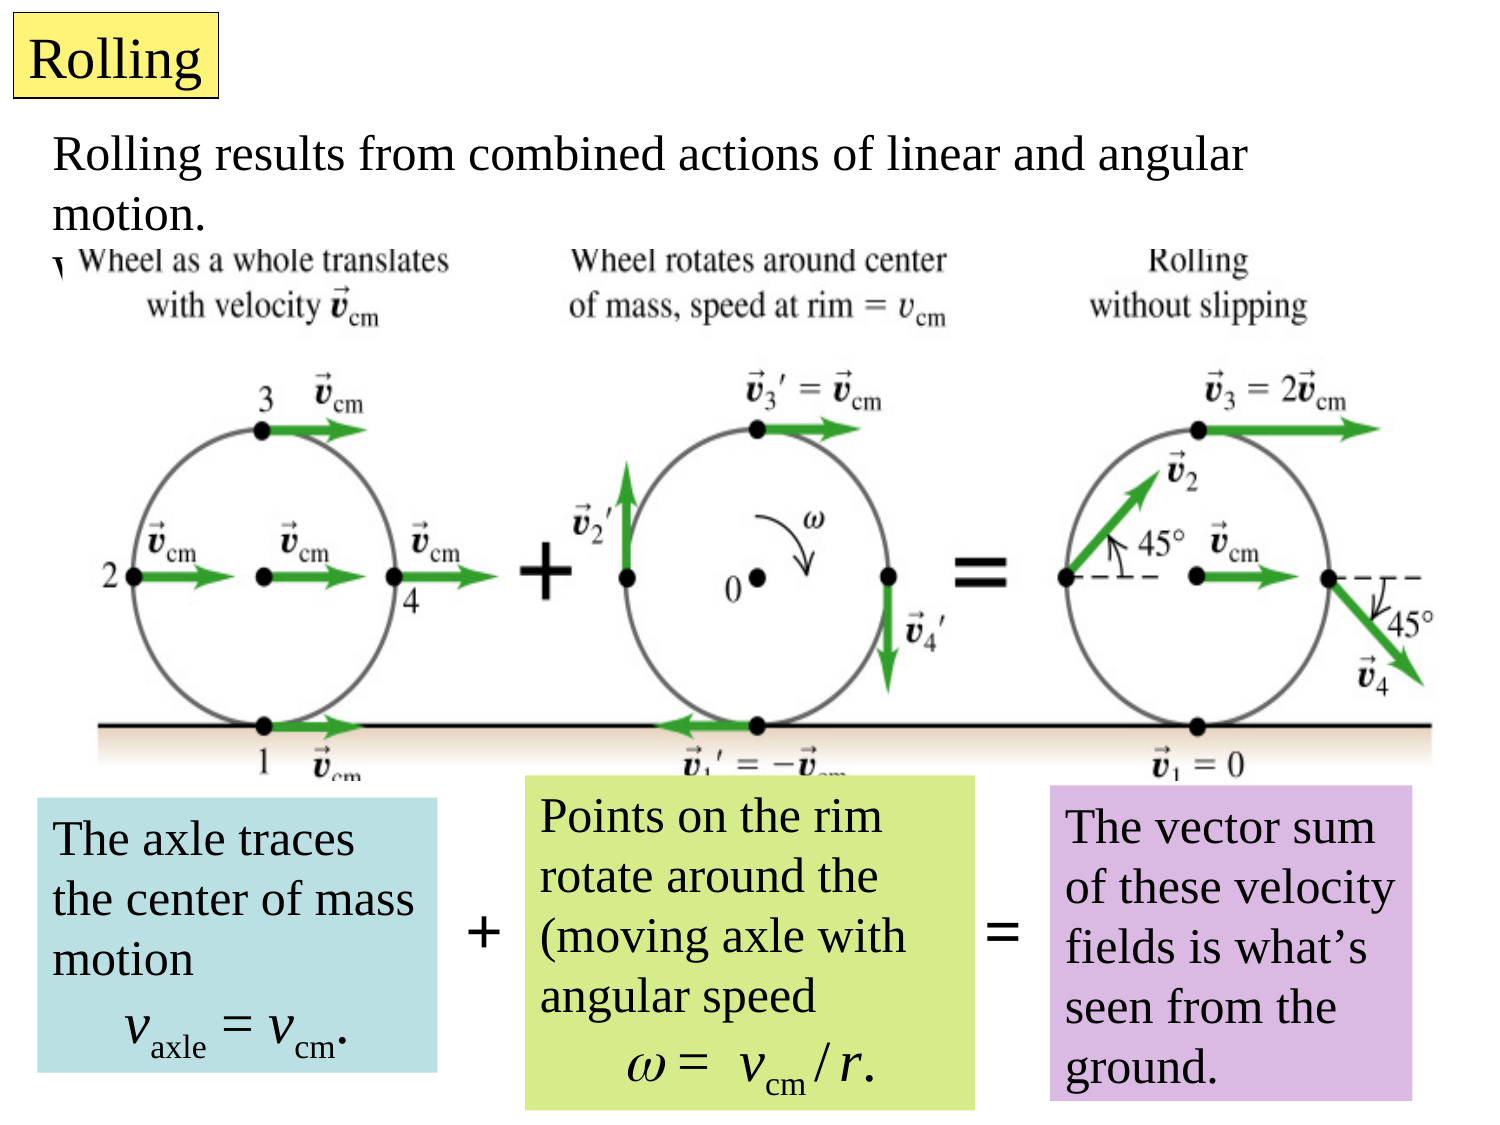

Rolling
Rolling results from combined actions of linear and angular motion.
When a wheel rolls without slipping -
Points on the rim rotate around the (moving axle with angular speed
ω = vcm / r.
The vector sum of these velocity fields is what’s seen from the ground.
The axle traces the center of mass motion
vaxle = vcm.
+
=